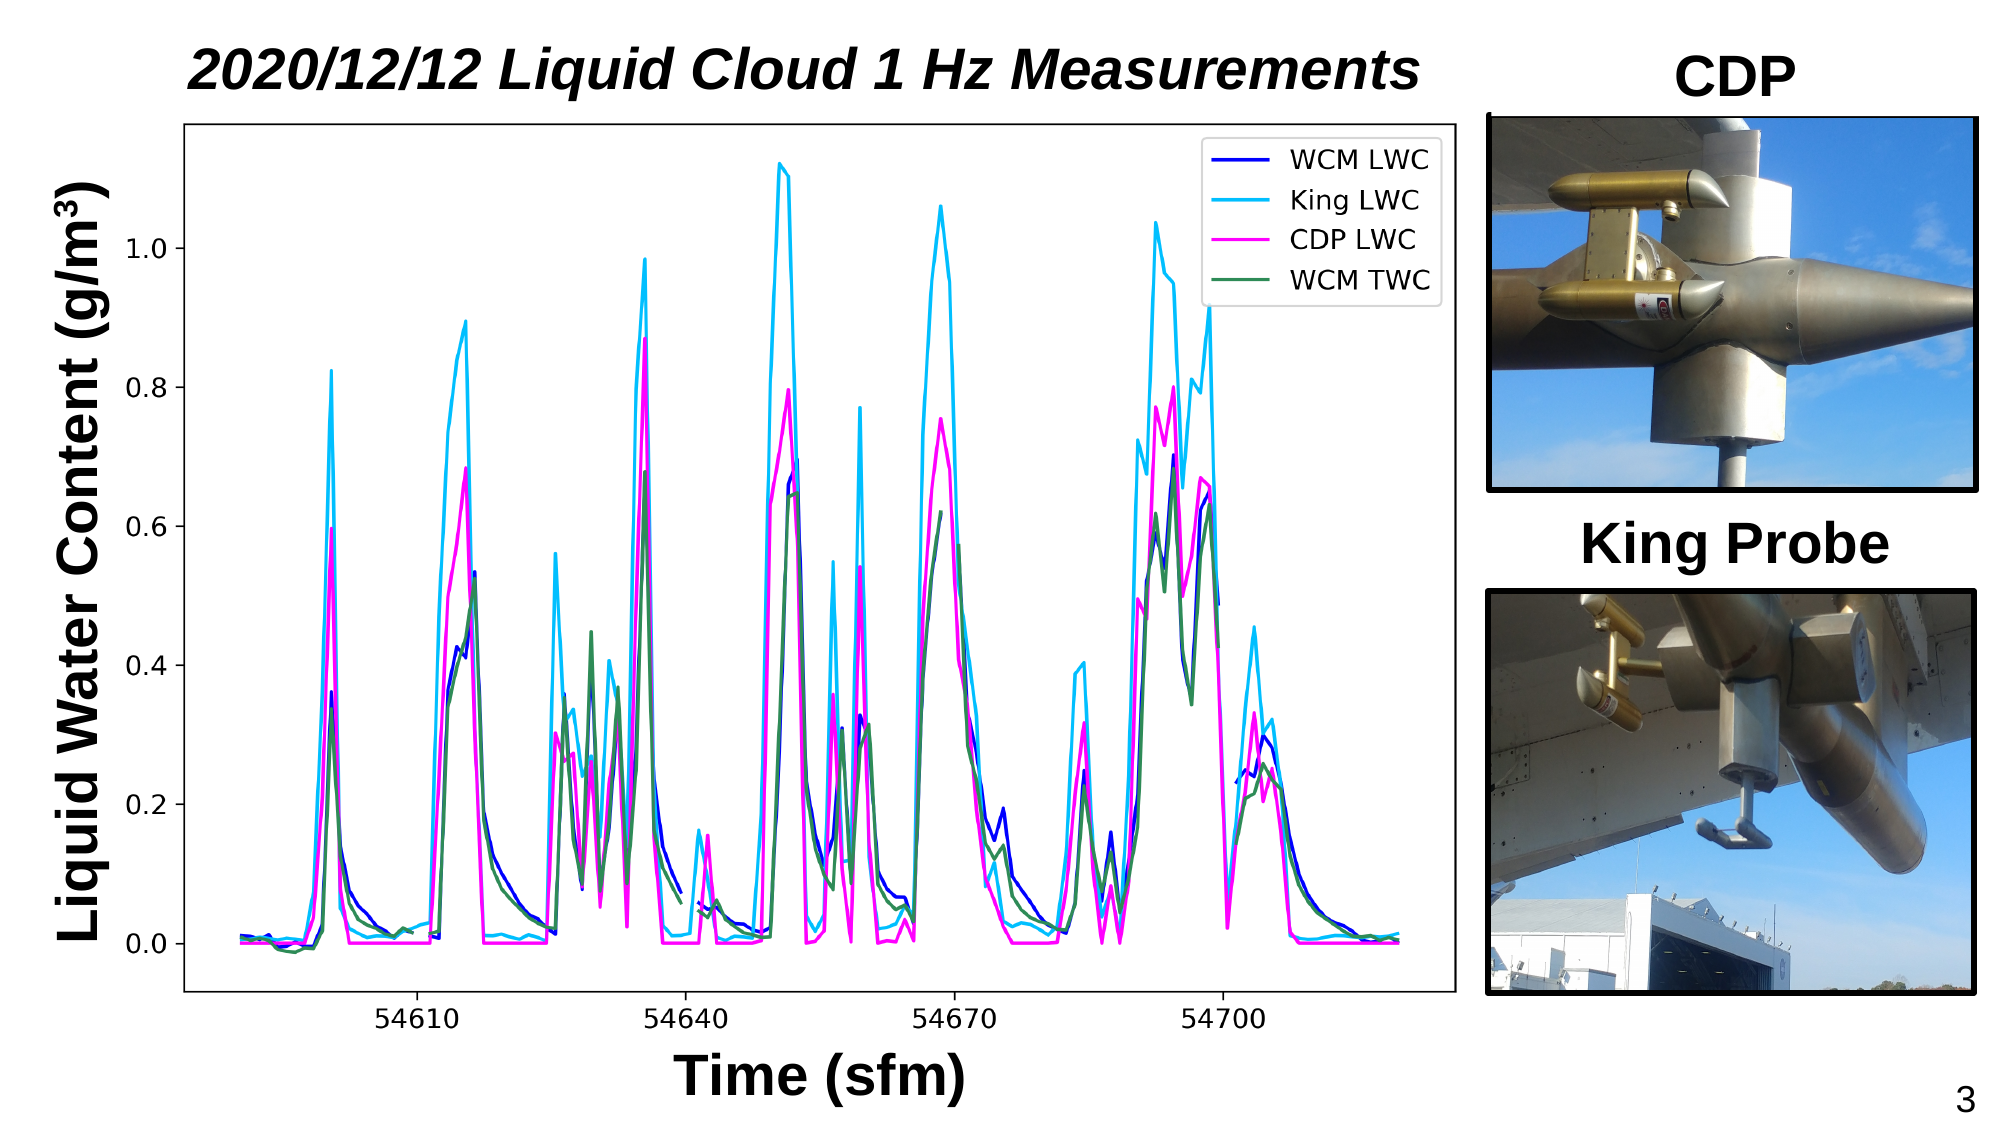

2020/12/12 Liquid Cloud 1 Hz Measurements
CDP
King Probe
Liquid Water Content (g/m3)
Time (sfm)